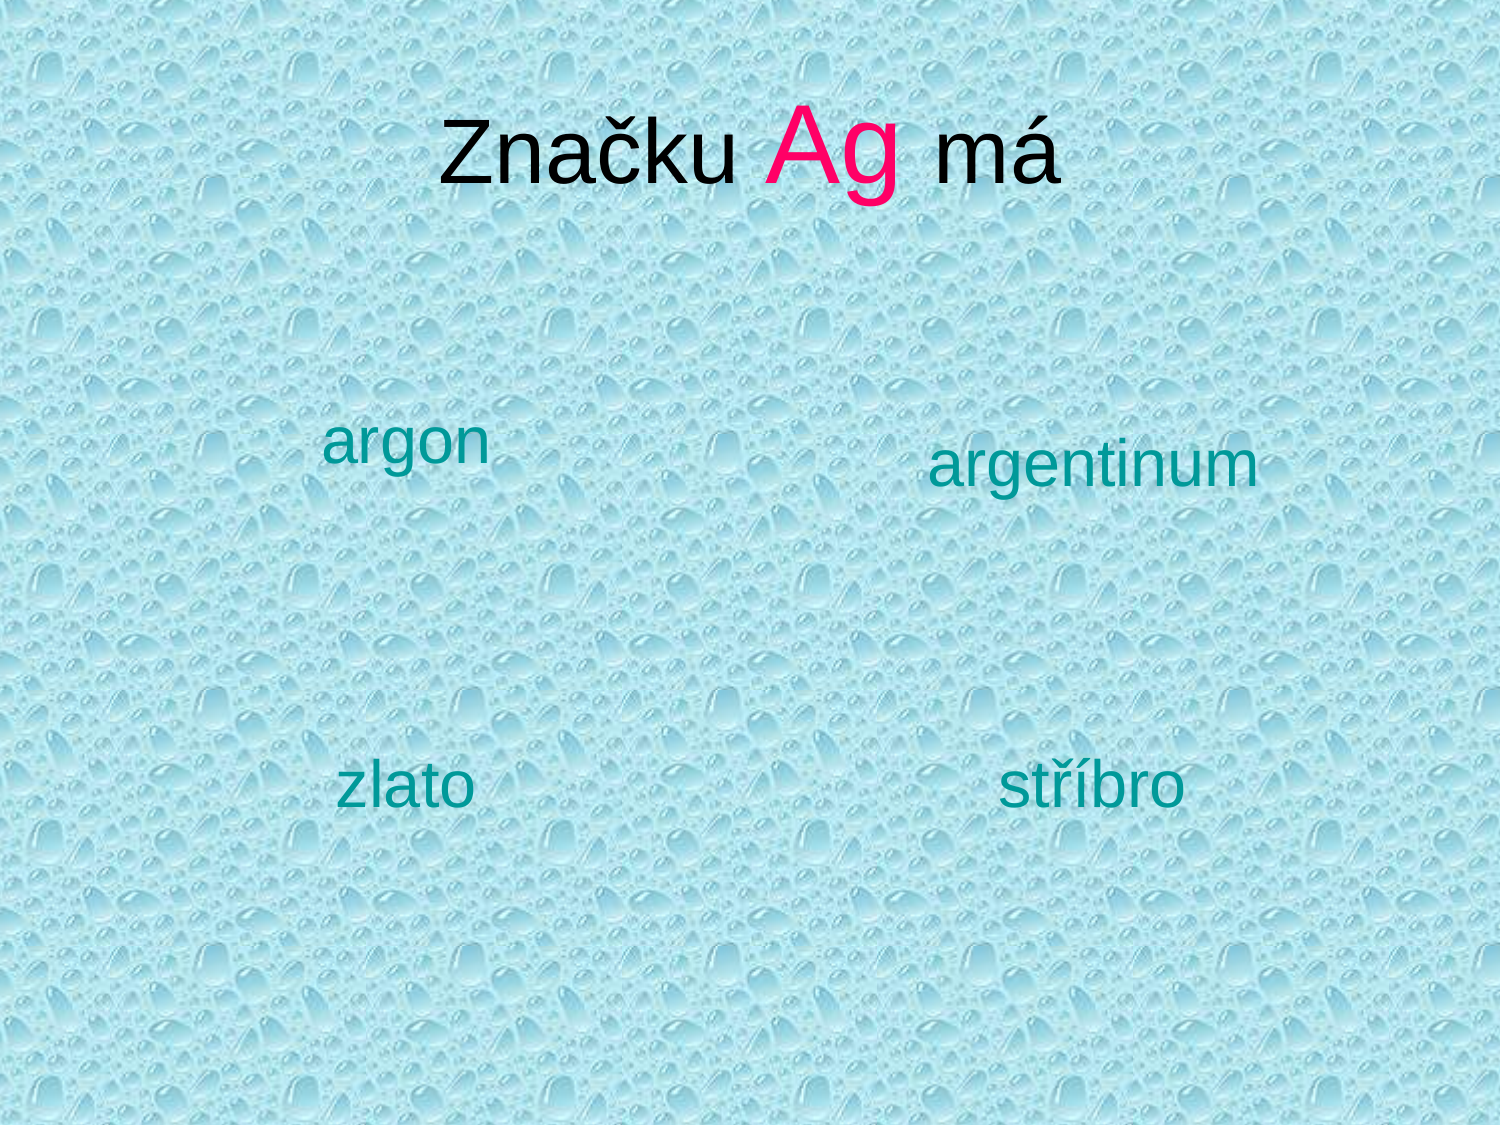

# Značku Ag má
| argon |
| --- |
| argentinum |
| --- |
| zlato |
| --- |
| stříbro |
| --- |